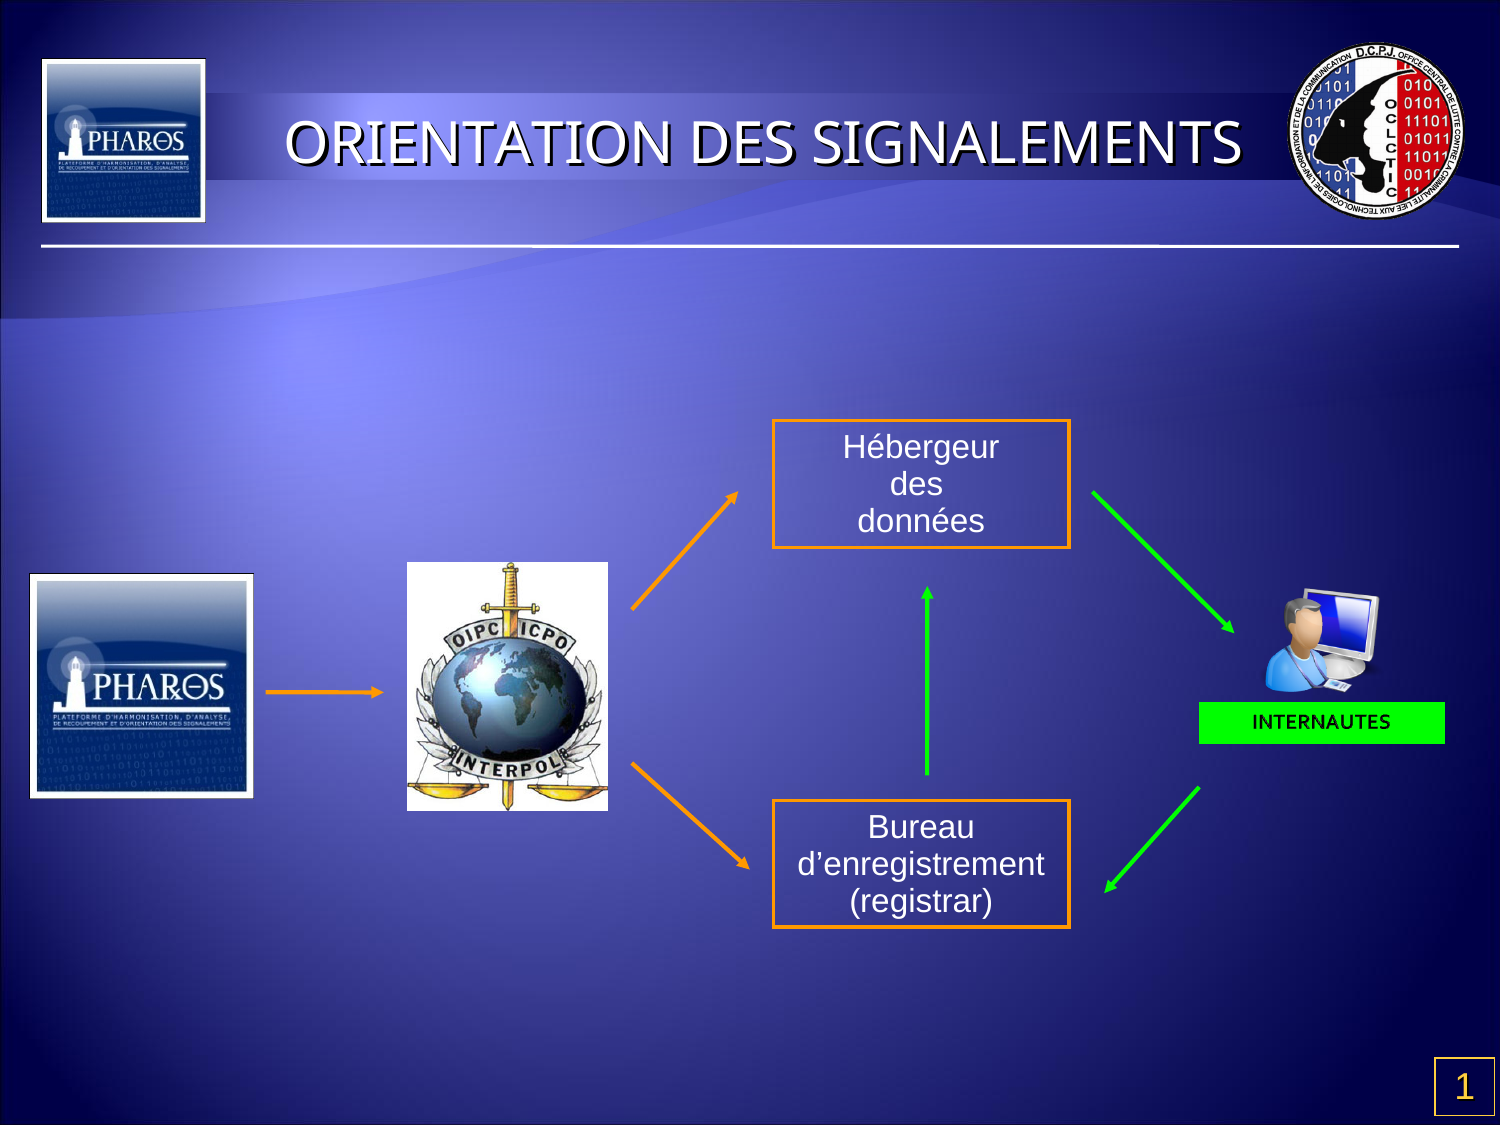

ORIENTATION DES SIGNALEMENTS
Hébergeur
des
données
Bureau d’enregistrement
(registrar)‏
1